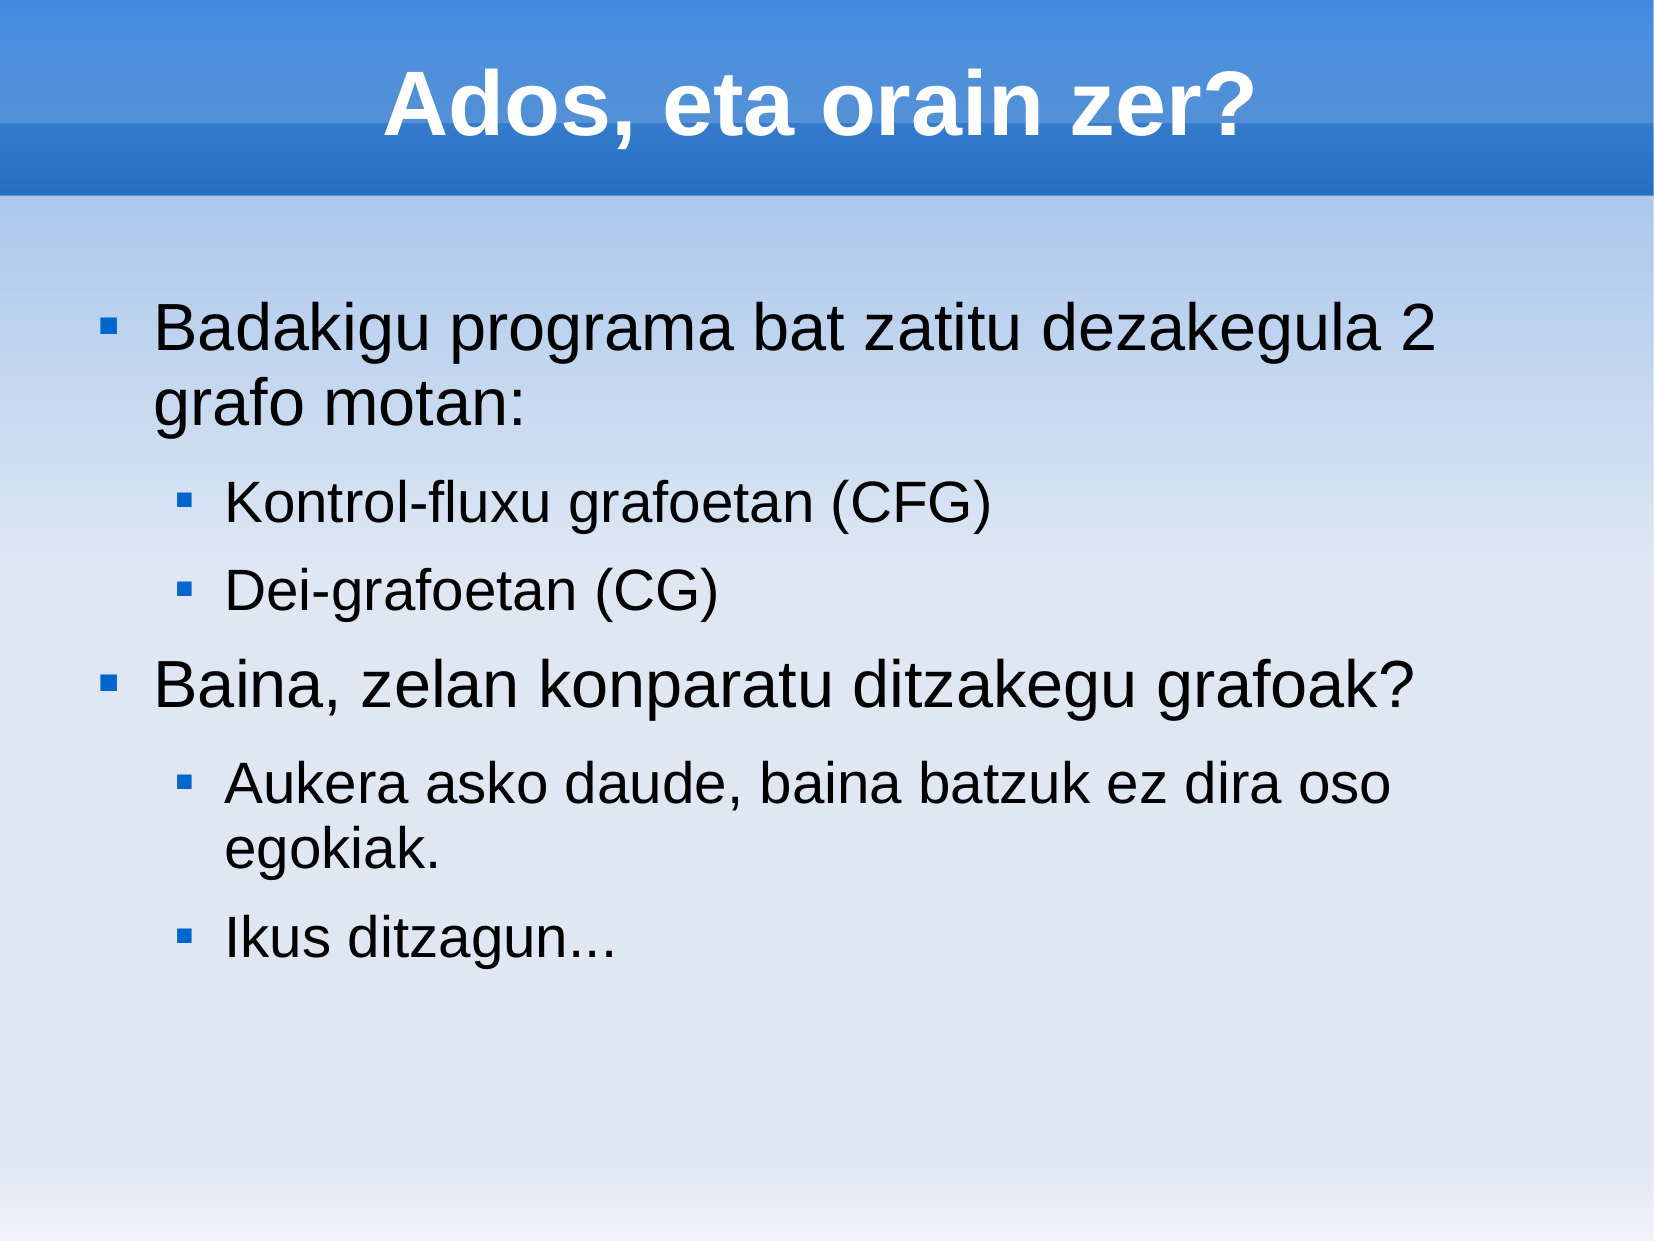

# Ados, eta orain zer?
Badakigu programa bat zatitu dezakegula 2 grafo motan:
Kontrol-fluxu grafoetan (CFG)
Dei-grafoetan (CG)
Baina, zelan konparatu ditzakegu grafoak?
Aukera asko daude, baina batzuk ez dira oso egokiak.
Ikus ditzagun...